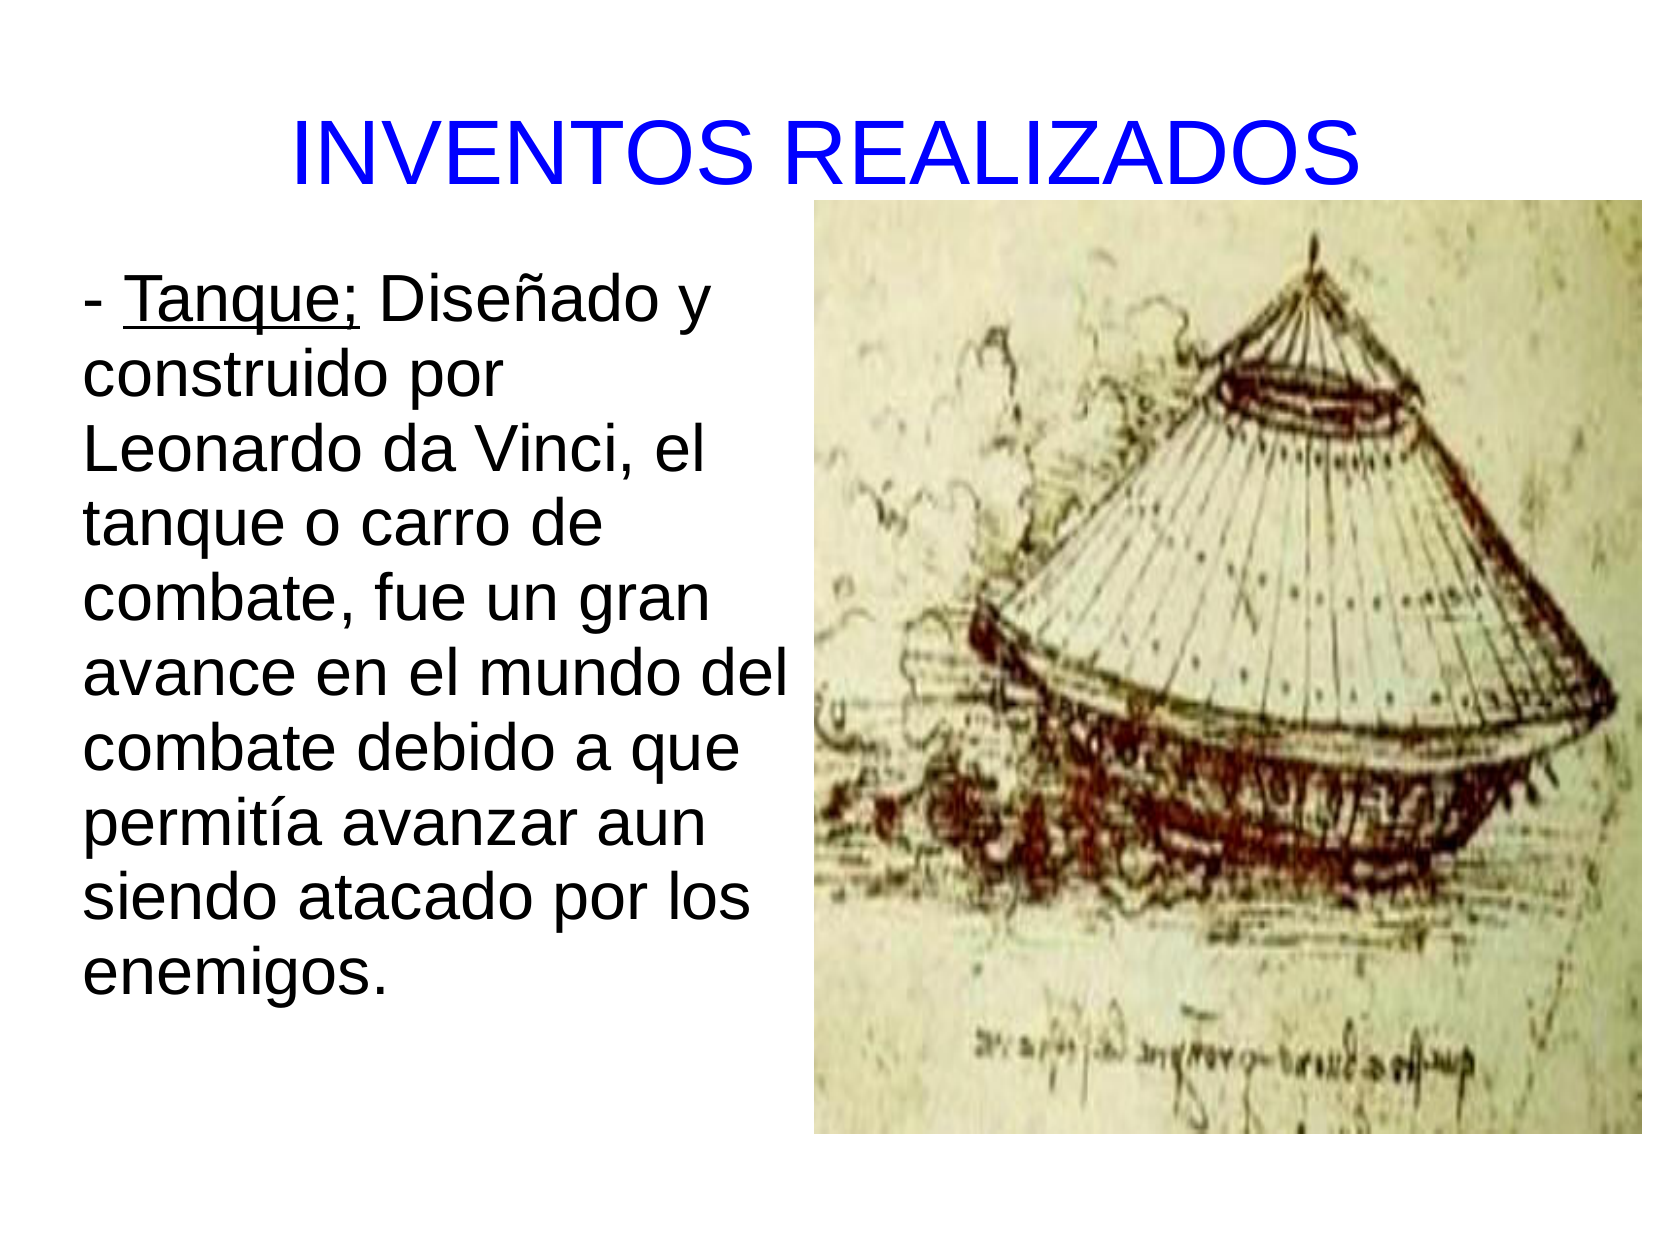

# INVENTOS REALIZADOS
- Tanque; Diseñado y construido por Leonardo da Vinci, el tanque o carro de combate, fue un gran avance en el mundo del combate debido a que permitía avanzar aun siendo atacado por los enemigos.